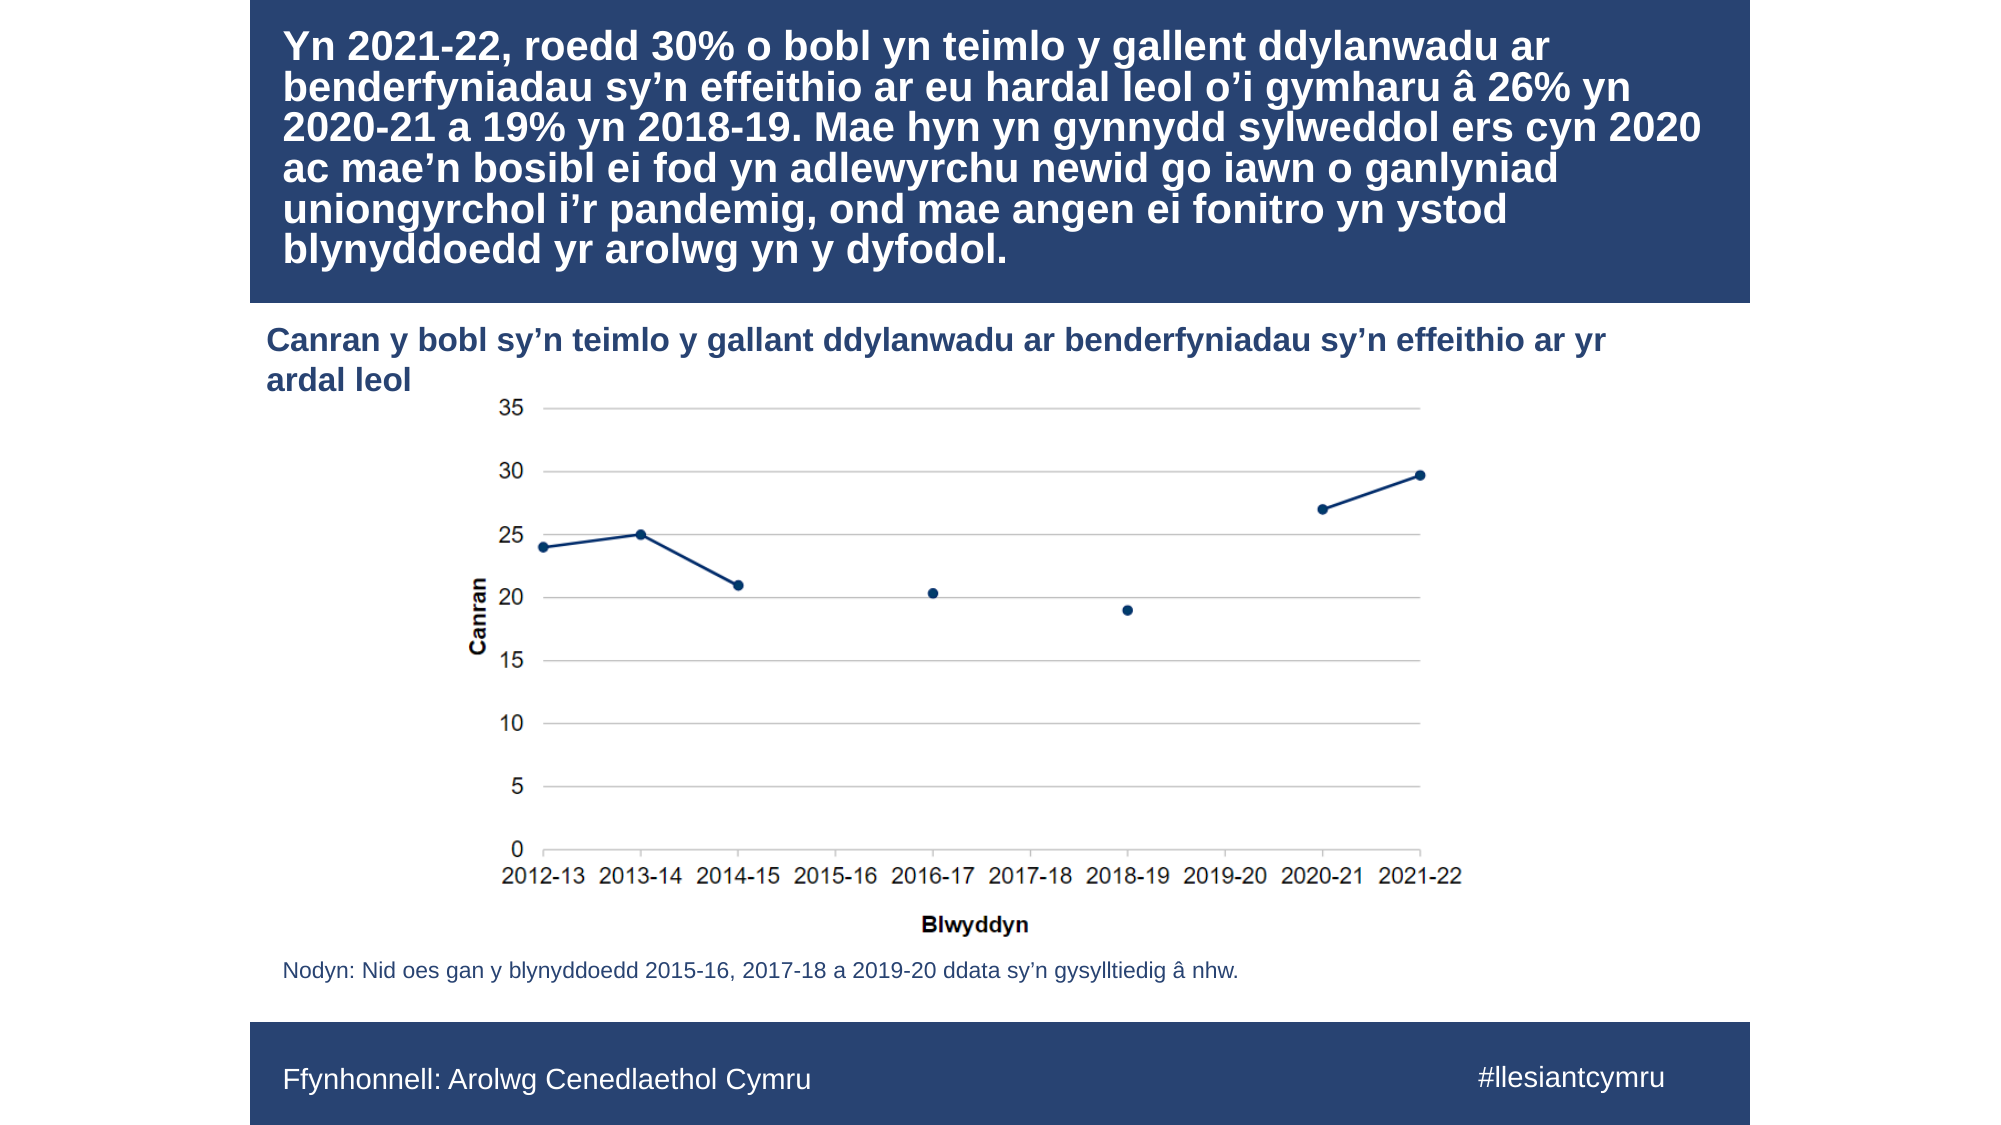

# Yn 2021-22, roedd 30% o bobl yn teimlo y gallent ddylanwadu ar benderfyniadau sy’n effeithio ar eu hardal leol o’i gymharu â 26% yn 2020-21 a 19% yn 2018-19. Mae hyn yn gynnydd sylweddol ers cyn 2020 ac mae’n bosibl ei fod yn adlewyrchu newid go iawn o ganlyniad uniongyrchol i’r pandemig, ond mae angen ei fonitro yn ystod blynyddoedd yr arolwg yn y dyfodol.
Canran y bobl sy’n teimlo y gallant ddylanwadu ar benderfyniadau sy’n effeithio ar yr ardal leol
Nodyn: Nid oes gan y blynyddoedd 2015-16, 2017-18 a 2019-20 ddata sy’n gysylltiedig â nhw.
#llesiantcymru
Ffynhonnell: Arolwg Cenedlaethol Cymru